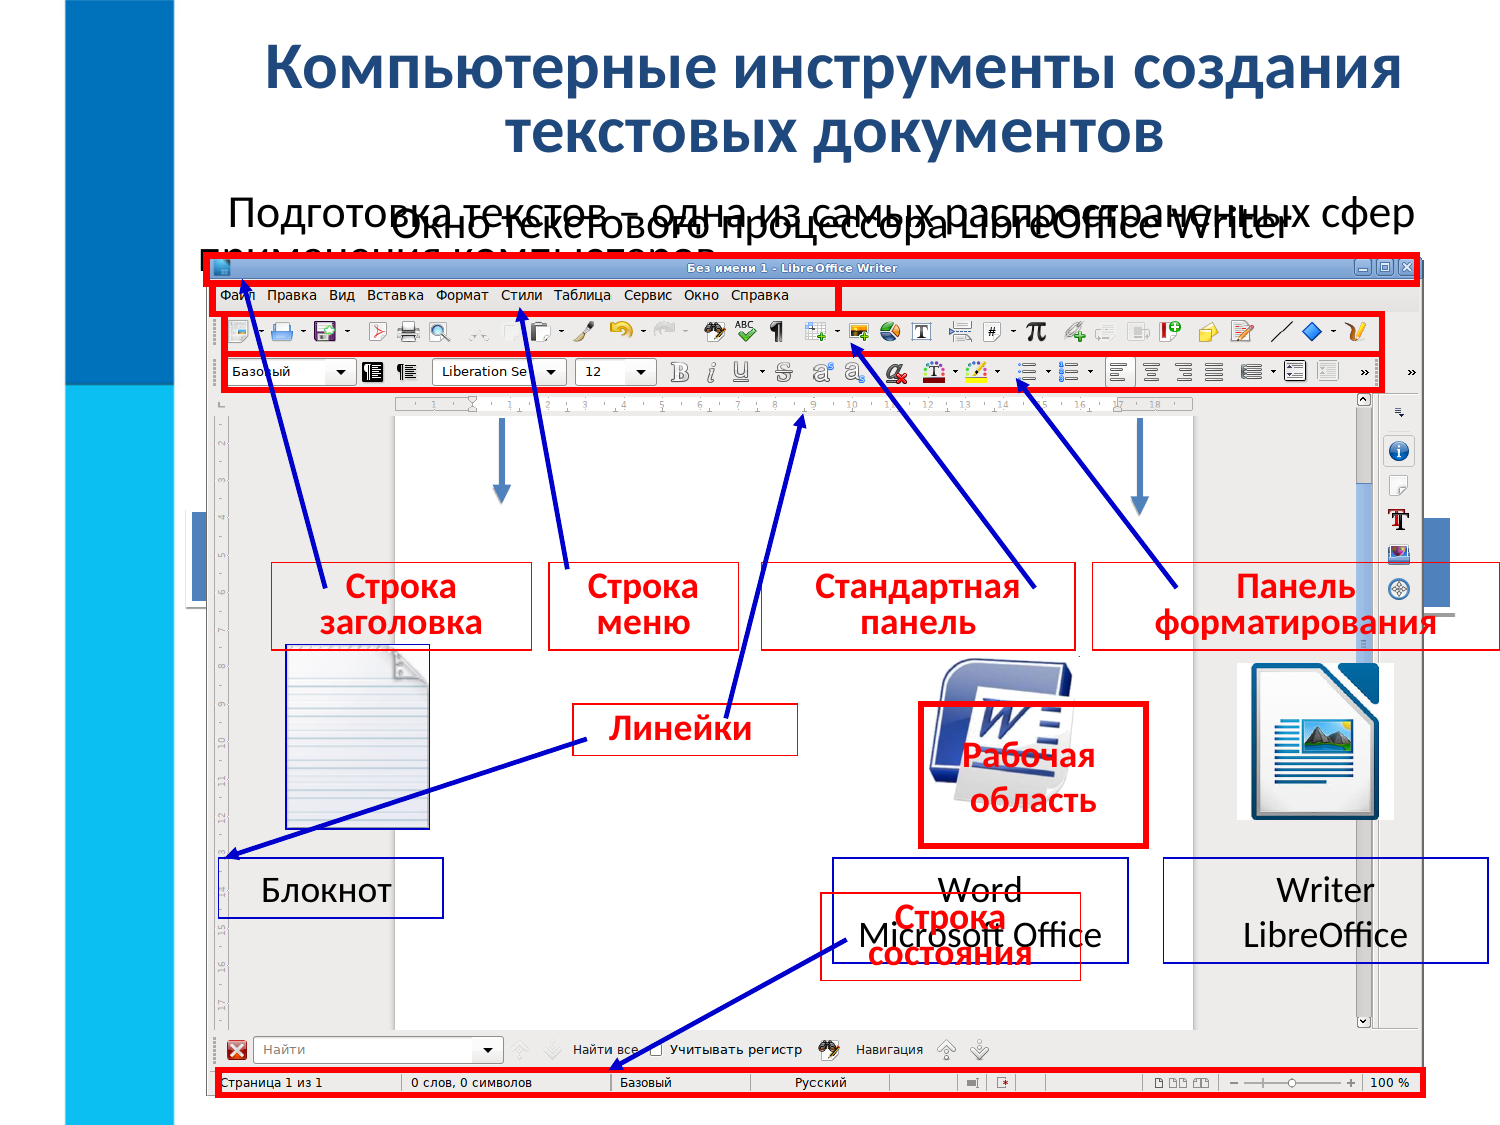

Компьютерные инструменты создания текстовых документов
Подготовка текстов – одна из самых распространенных сфер применения компьютеров.
Окно текстового процессора LibreOffice Writer
Программы создания текстовых документов
Текстовый редактор
Текстовый процессор
Строка заголовка
Строка меню
Стандартная панель
Панель форматирования
Линейки
Рабочая
область
Блокнот
Word
Microsoft Office
Writer
LibreOffice
Строка состояния